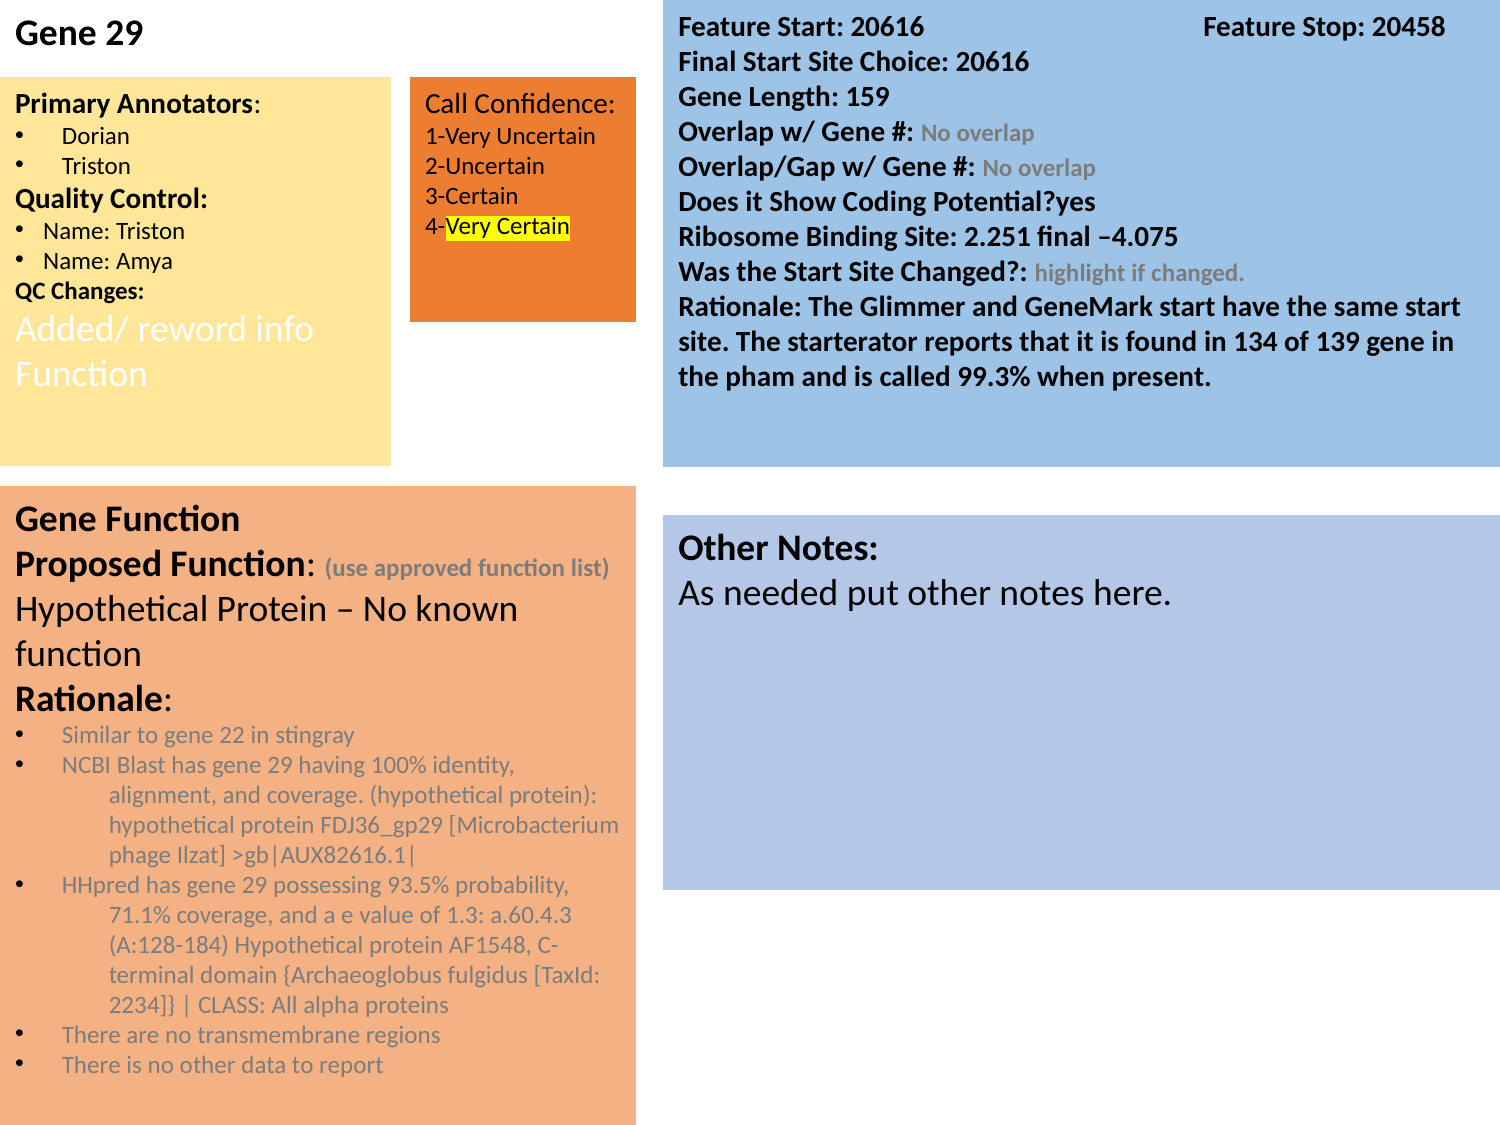

Gene 29
Feature Start: 20616				Feature Stop: 20458
Final Start Site Choice: 20616
Gene Length: 159
Overlap w/ Gene #: No overlap
Overlap/Gap w/ Gene #: No overlap
Does it Show Coding Potential?yes
Ribosome Binding Site: 2.251 final –4.075
Was the Start Site Changed?: highlight if changed.
Rationale: The Glimmer and GeneMark start have the same start site. The starterator reports that it is found in 134 of 139 gene in the pham and is called 99.3% when present.
Primary Annotators:
Dorian
Triston
Quality Control:
Name: Triston
Name: Amya
QC Changes:
Added/ reword info
Function
Call Confidence:
1-Very Uncertain
2-Uncertain
3-Certain
4-Very Certain
Gene Function
Proposed Function: (use approved function list)
Hypothetical Protein – No known function
Rationale:
Similar to gene 22 in stingray
NCBI Blast has gene 29 having 100% identity, alignment, and coverage. (hypothetical protein): hypothetical protein FDJ36_gp29 [Microbacterium phage Ilzat] >gb|AUX82616.1|
HHpred has gene 29 possessing 93.5% probability, 71.1% coverage, and a e value of 1.3: a.60.4.3 (A:128-184) Hypothetical protein AF1548, C-terminal domain {Archaeoglobus fulgidus [TaxId: 2234]} | CLASS: All alpha proteins
There are no transmembrane regions
There is no other data to report
Other Notes:
As needed put other notes here.